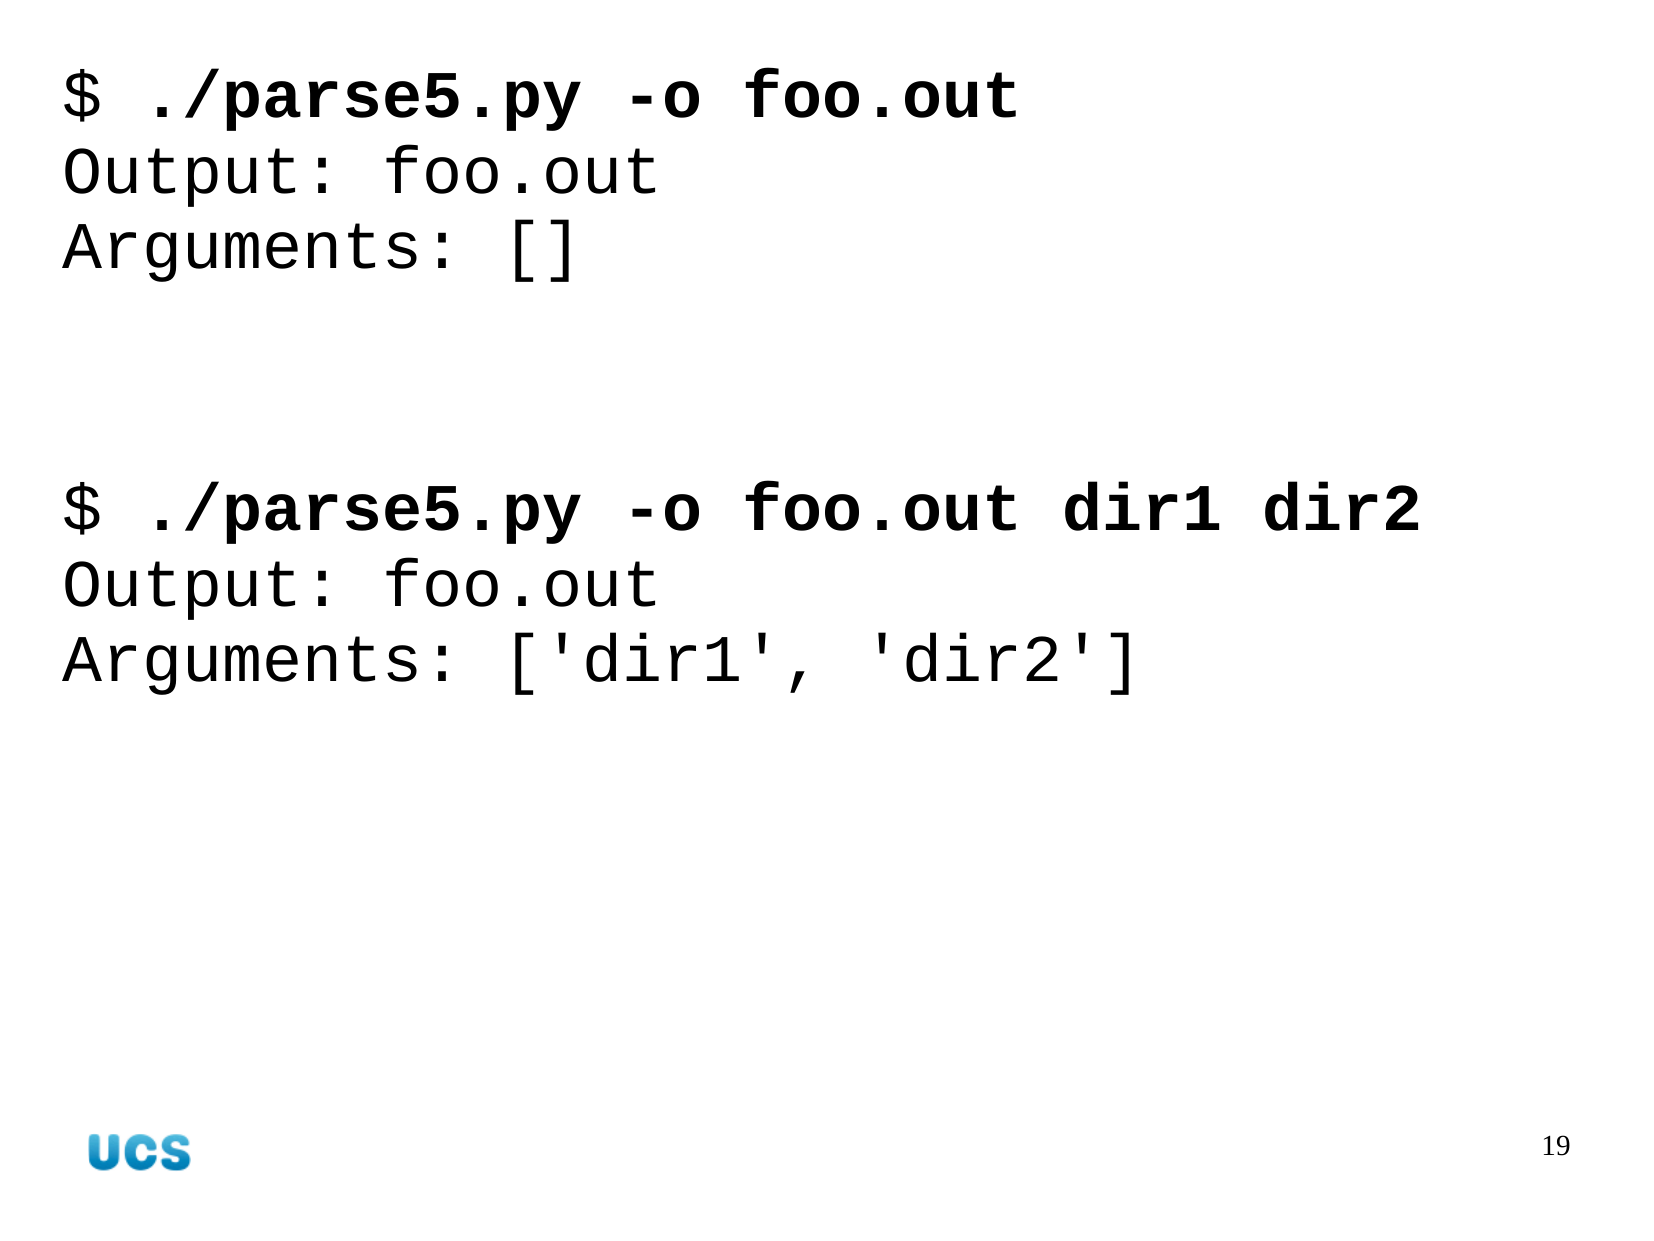

$ ./parse5.py -o foo.out
Output: foo.out
Arguments: []
$ ./parse5.py -o foo.out dir1 dir2
Output: foo.out
Arguments: ['dir1', 'dir2']
19